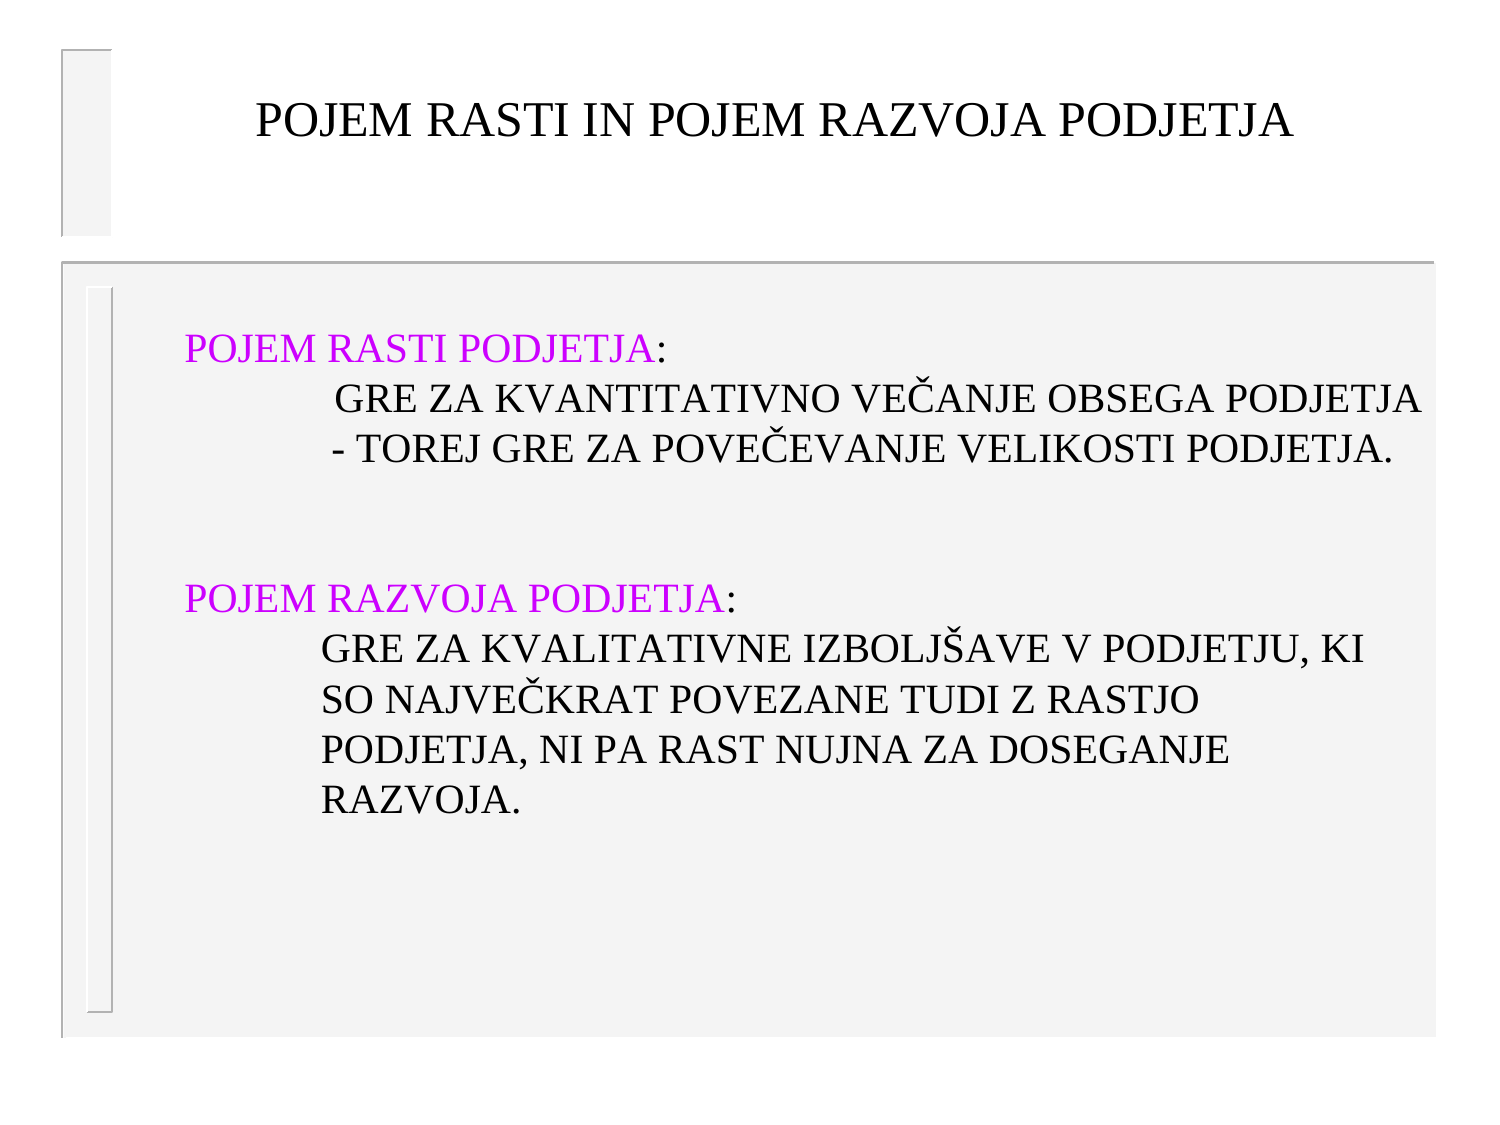

# POJEM RASTI IN POJEM RAZVOJA PODJETJA
POJEM RASTI PODJETJA:
	GRE ZA KVANTITATIVNO VEČANJE OBSEGA PODJETJA
 - TOREJ GRE ZA POVEČEVANJE VELIKOSTI PODJETJA.
POJEM RAZVOJA PODJETJA:
 GRE ZA KVALITATIVNE IZBOLJŠAVE V PODJETJU, KI
 SO NAJVEČKRAT POVEZANE TUDI Z RASTJO
 PODJETJA, NI PA RAST NUJNA ZA DOSEGANJE
 RAZVOJA.